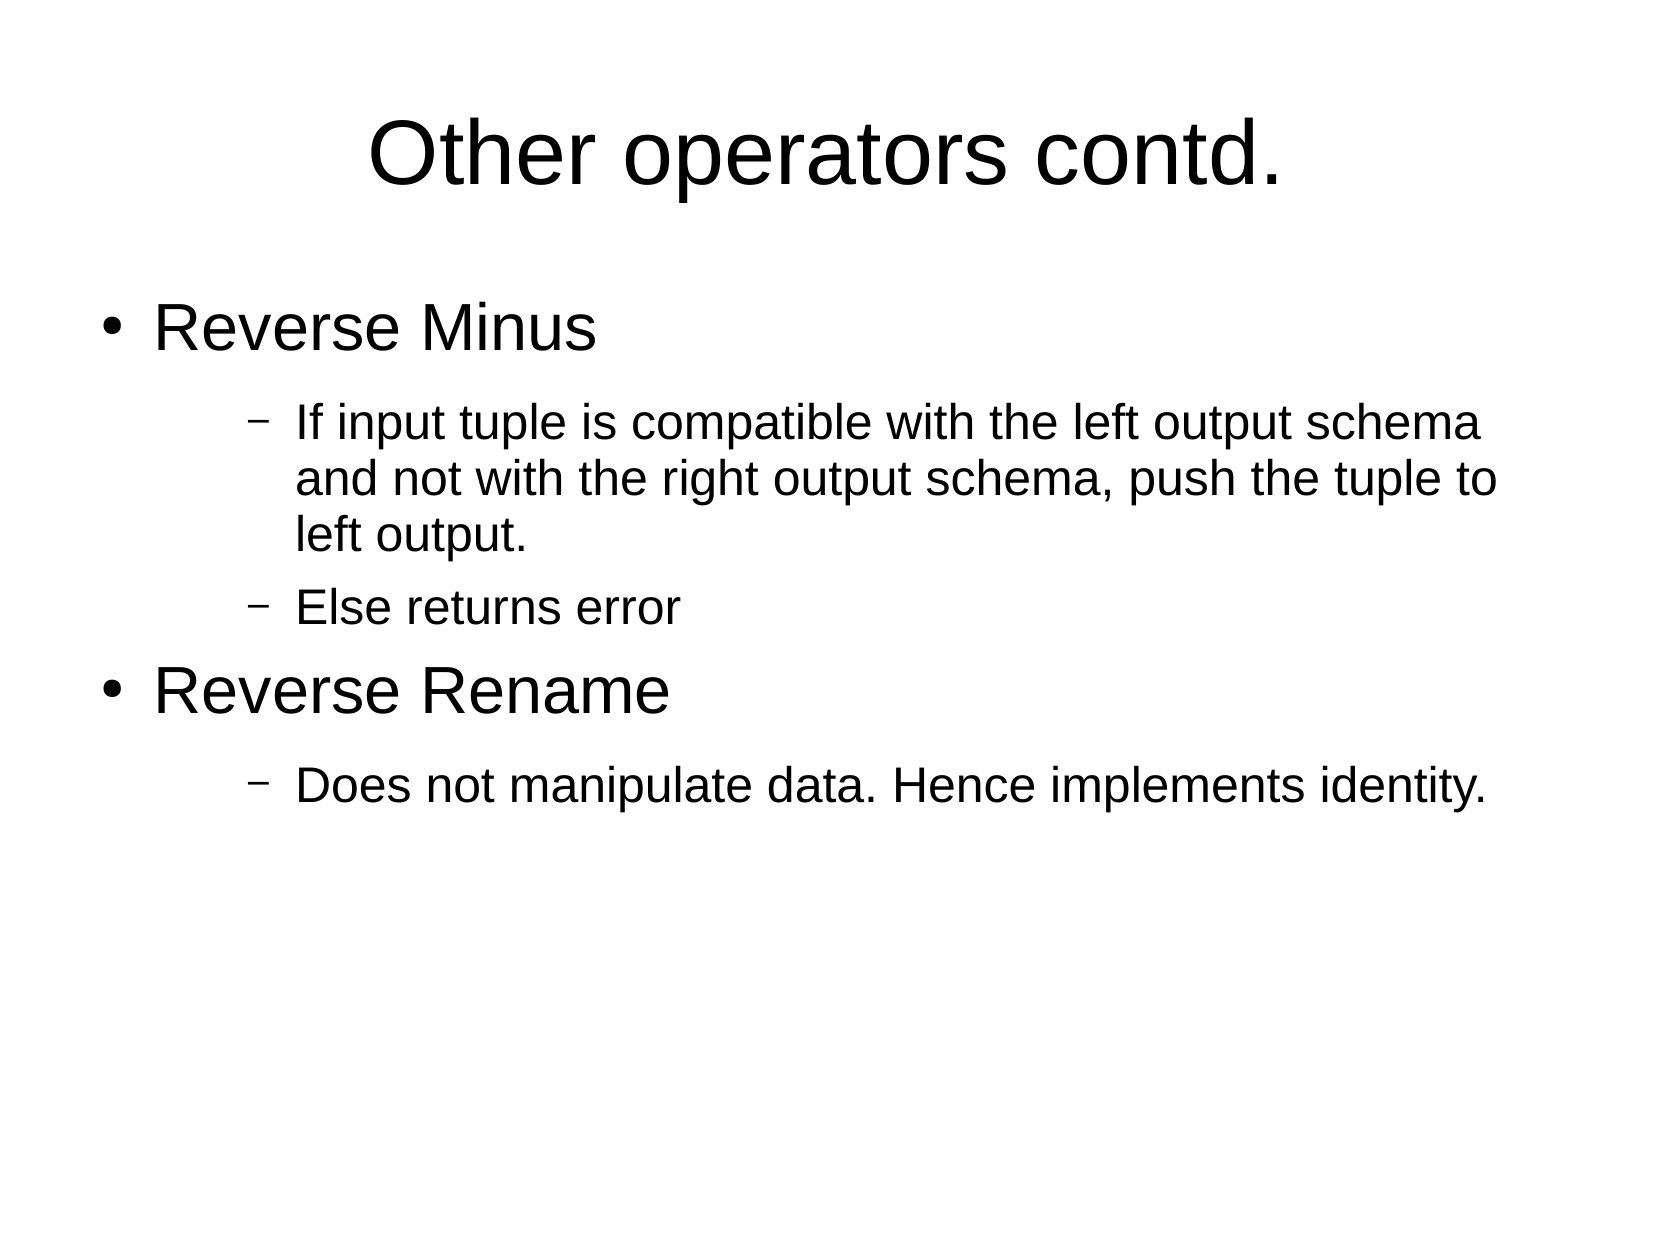

# Other operators contd.
Reverse Minus
If input tuple is compatible with the left output schema and not with the right output schema, push the tuple to left output.
Else returns error
Reverse Rename
Does not manipulate data. Hence implements identity.